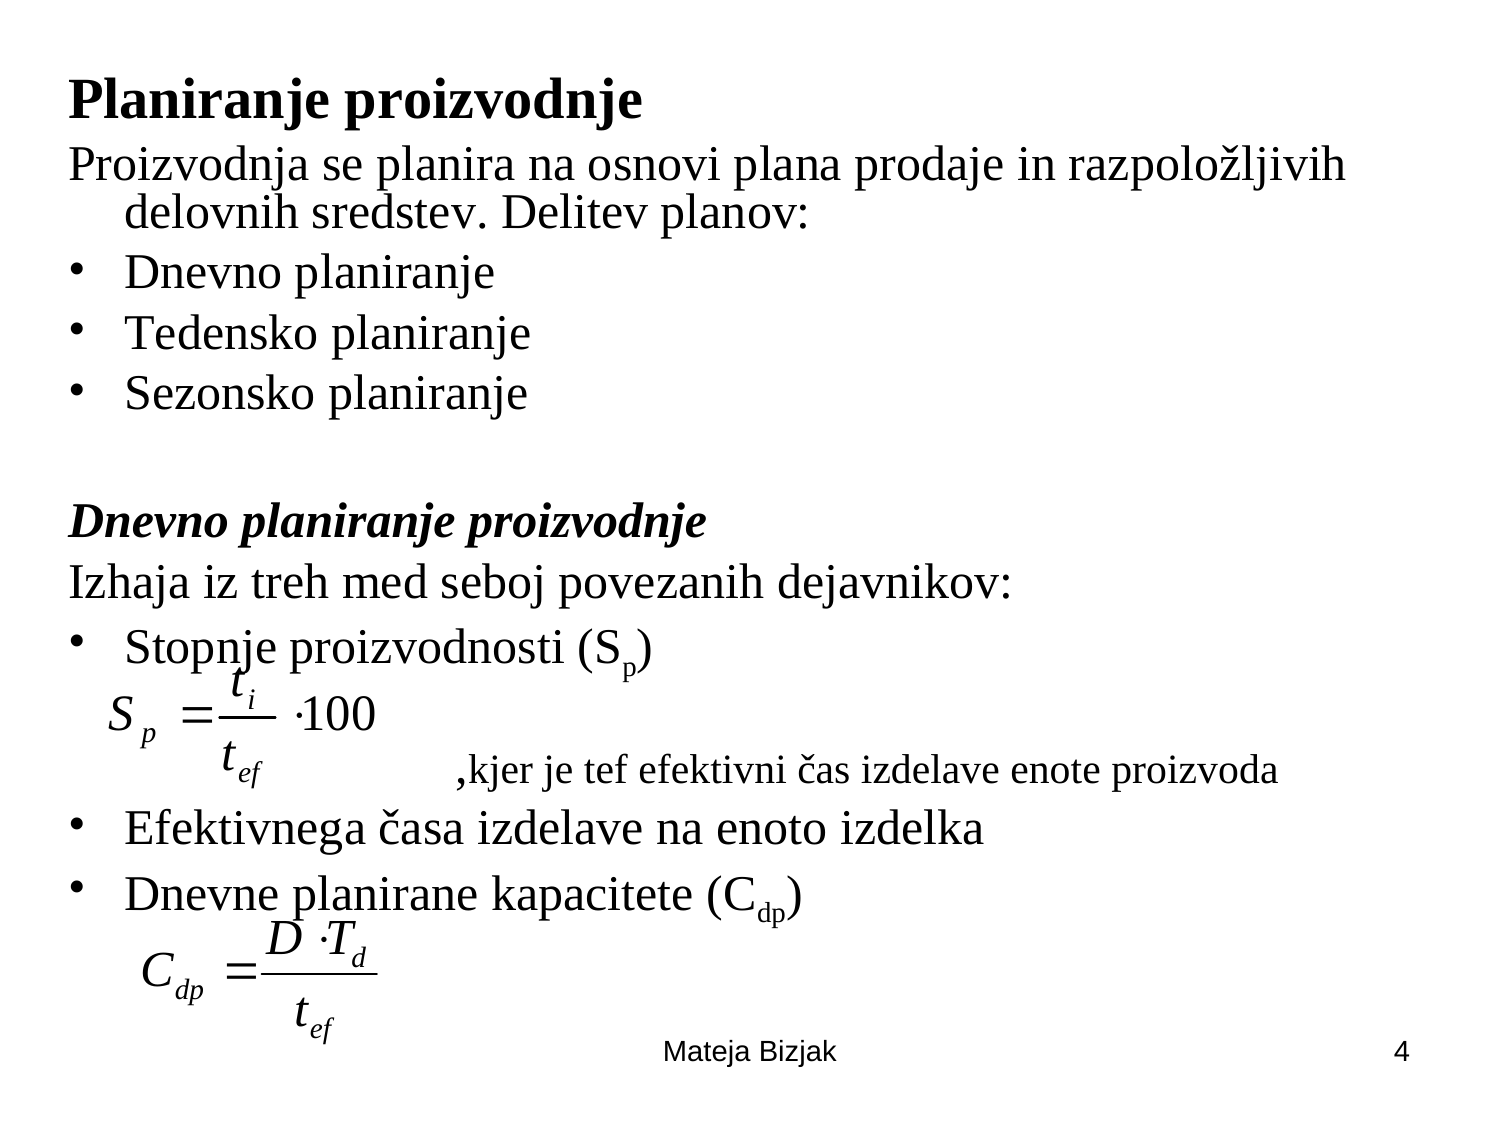

# Planiranje proizvodnje
Proizvodnja se planira na osnovi plana prodaje in razpoložljivih delovnih sredstev. Delitev planov:
Dnevno planiranje
Tedensko planiranje
Sezonsko planiranje
Dnevno planiranje proizvodnje
Izhaja iz treh med seboj povezanih dejavnikov:
Stopnje proizvodnosti (Sp)
 ,kjer je tef efektivni čas izdelave enote proizvoda
Efektivnega časa izdelave na enoto izdelka
Dnevne planirane kapacitete (Cdp)
Mateja Bizjak
3